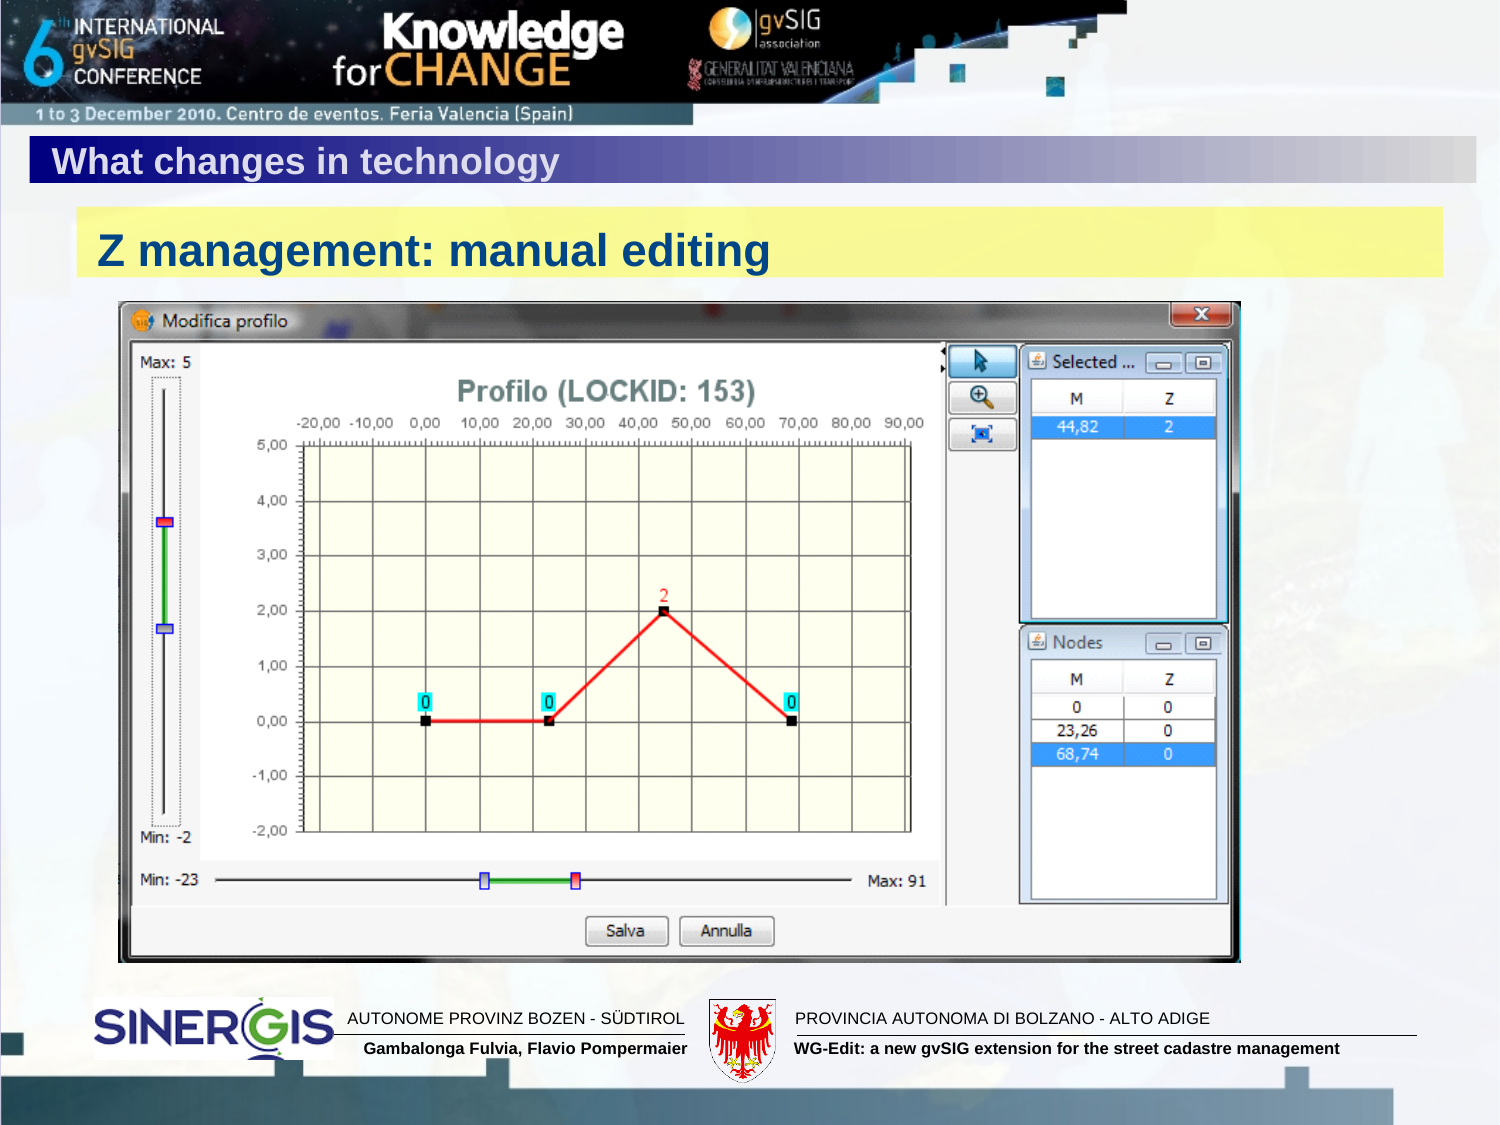

What changes in technology
Z management: manual editing